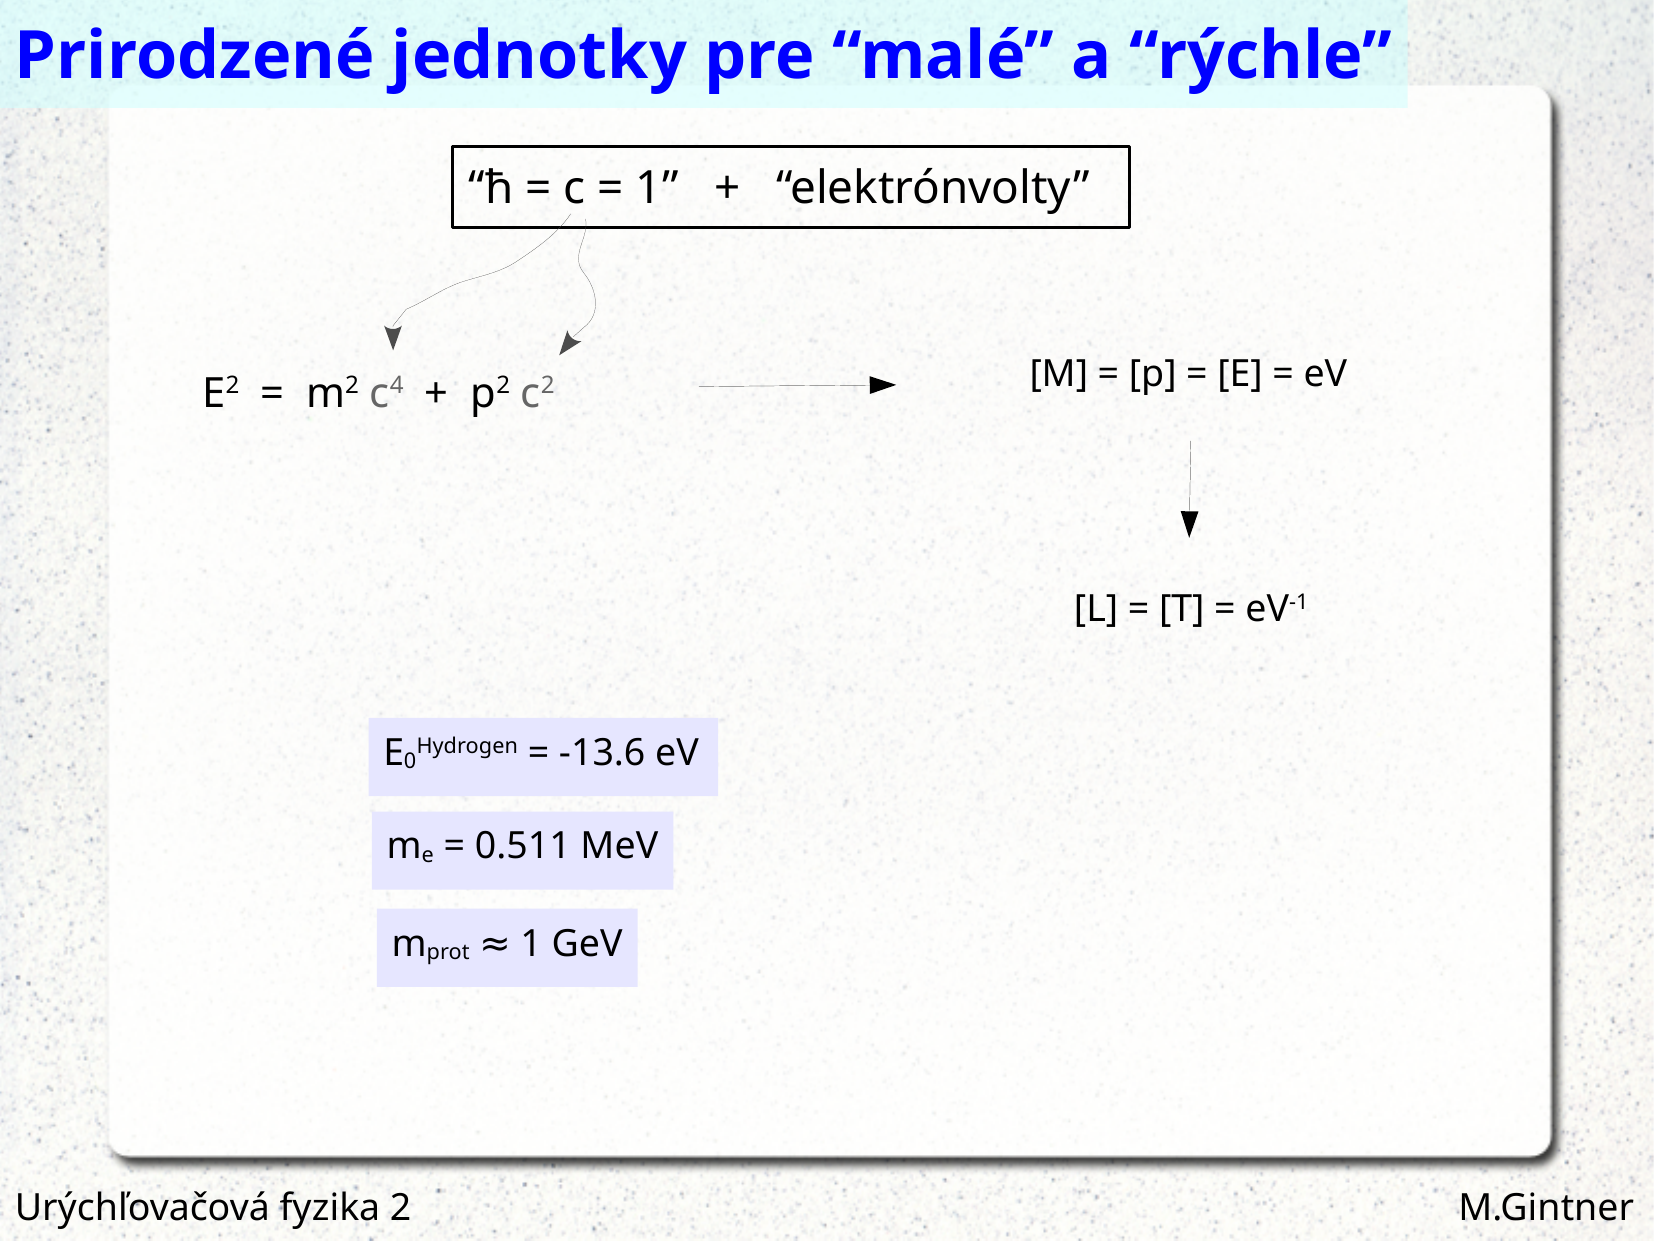

Prirodzené jednotky pre “malé” a “rýchle”
“ħ = c = 1” + “elektrónvolty”
[M] = [p] = [E] = eV
E2 = m2 c4 + p2 c2
[L] = [T] = eV-1
E0Hydrogen = -13.6 eV
me = 0.511 MeV
mprot ≈ 1 GeV
Urýchľovačová fyzika 2
M.Gintner